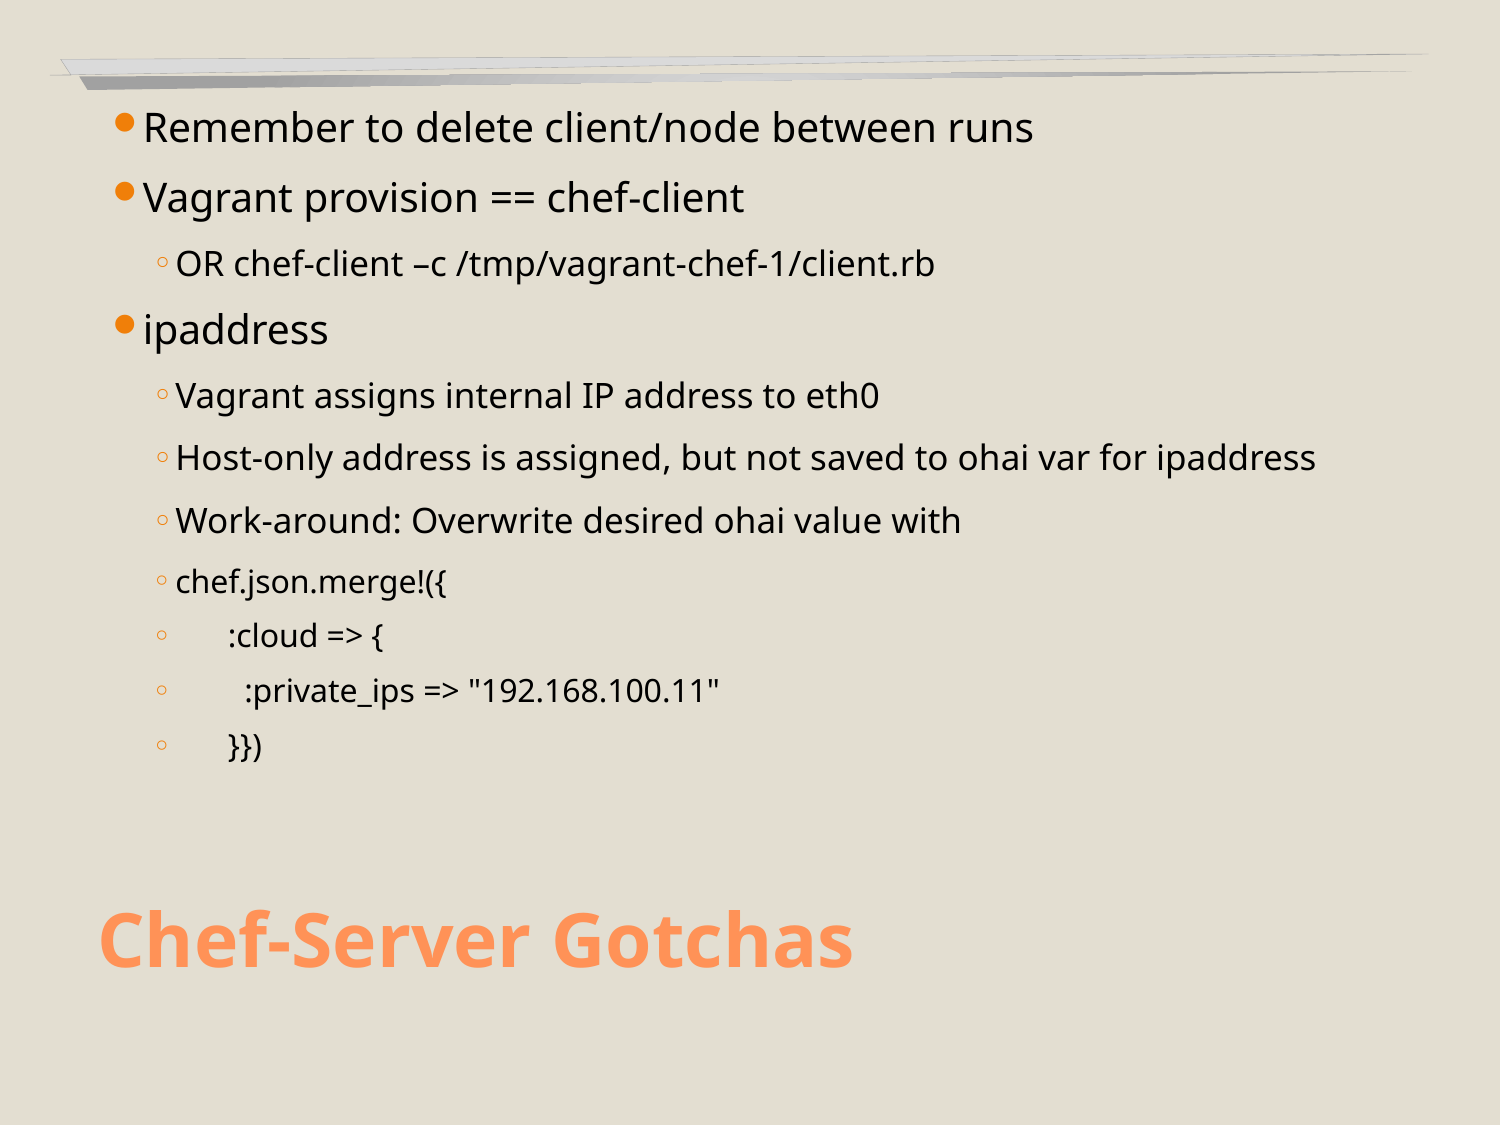

Remember to delete client/node between runs
Vagrant provision == chef-client
OR chef-client –c /tmp/vagrant-chef-1/client.rb
ipaddress
Vagrant assigns internal IP address to eth0
Host-only address is assigned, but not saved to ohai var for ipaddress
Work-around: Overwrite desired ohai value with
chef.json.merge!({
		:cloud => {
		 :private_ips => "192.168.100.11"
		}})
# Chef-Server Gotchas